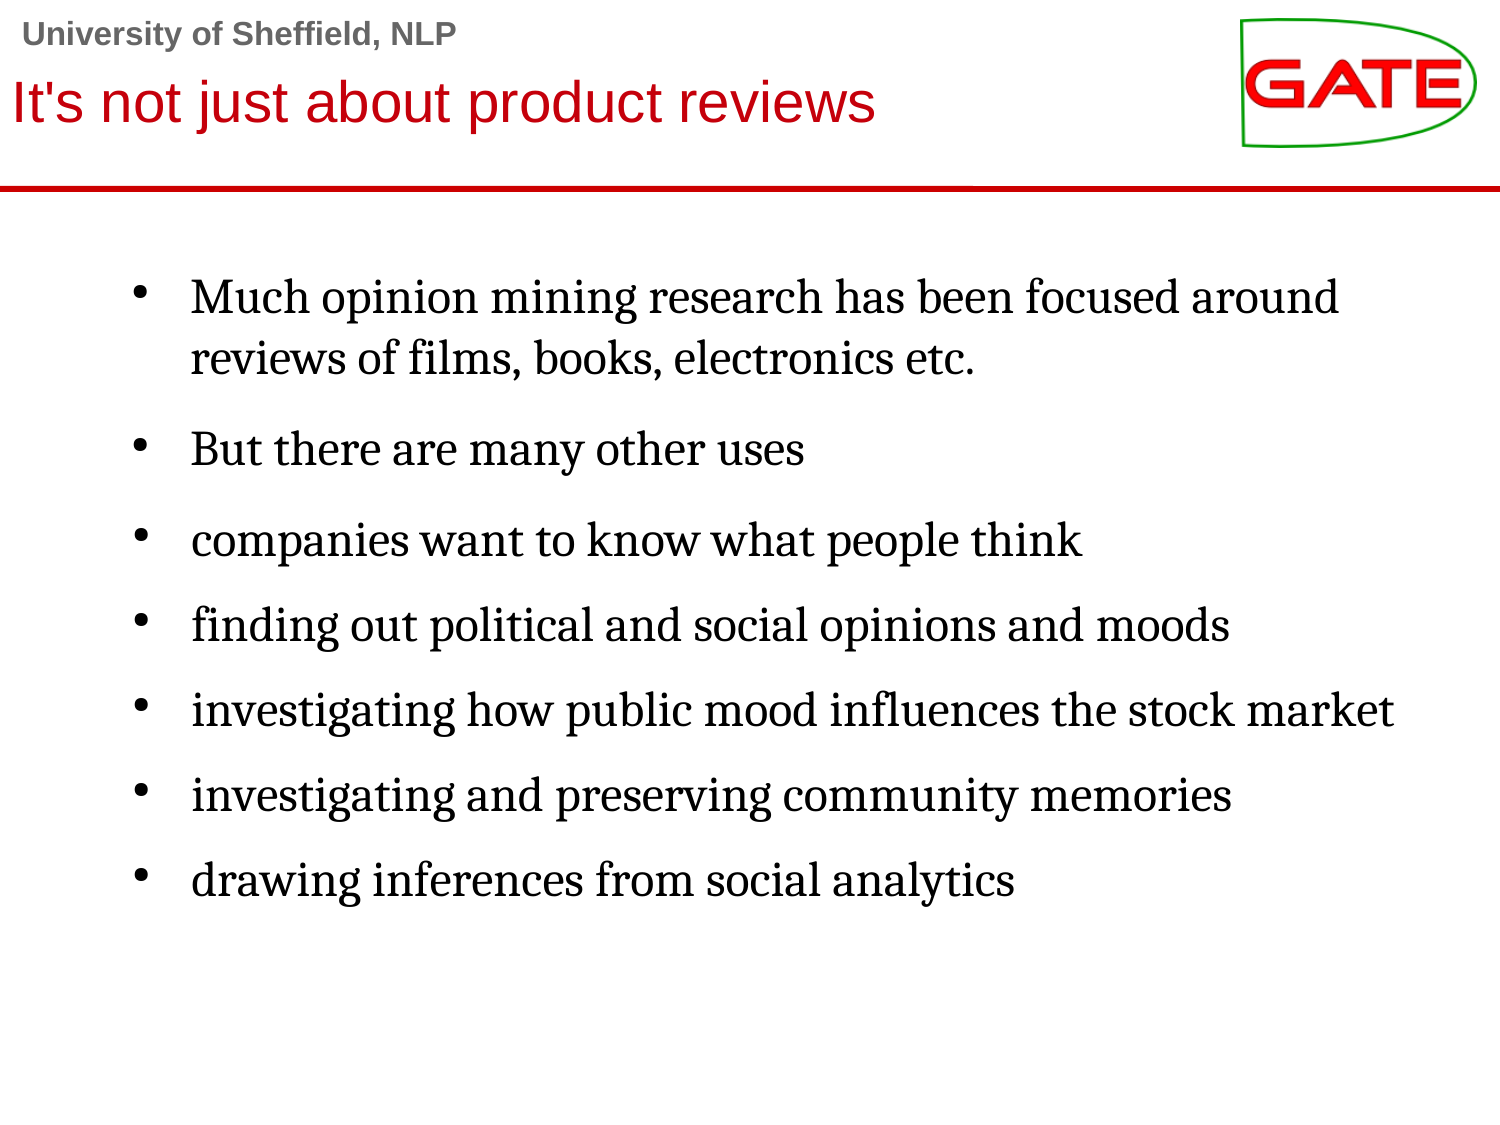

# It's not just about product reviews
Much opinion mining research has been focused around reviews of films, books, electronics etc.
But there are many other uses
companies want to know what people think
finding out political and social opinions and moods
investigating how public mood influences the stock market
investigating and preserving community memories
drawing inferences from social analytics